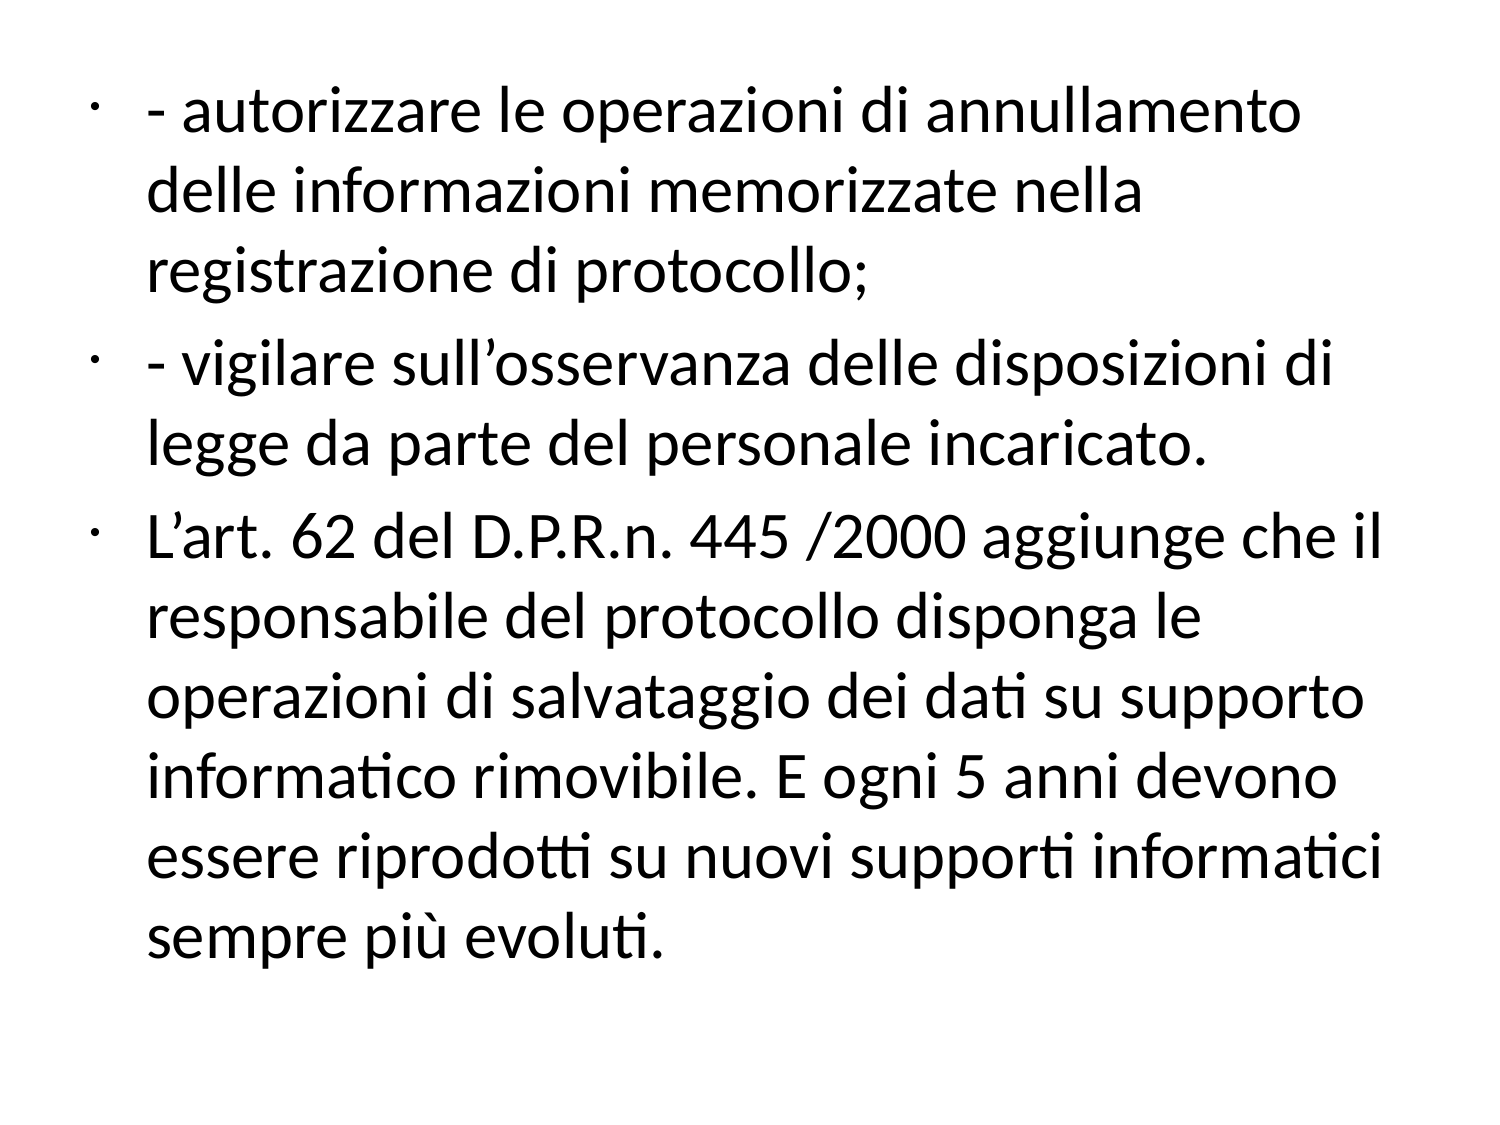

#
- autorizzare le operazioni di annullamento delle informazioni memorizzate nella registrazione di protocollo;
- vigilare sull’osservanza delle disposizioni di legge da parte del personale incaricato.
L’art. 62 del D.P.R.n. 445 /2000 aggiunge che il responsabile del protocollo disponga le operazioni di salvataggio dei dati su supporto informatico rimovibile. E ogni 5 anni devono essere riprodotti su nuovi supporti informatici sempre più evoluti.